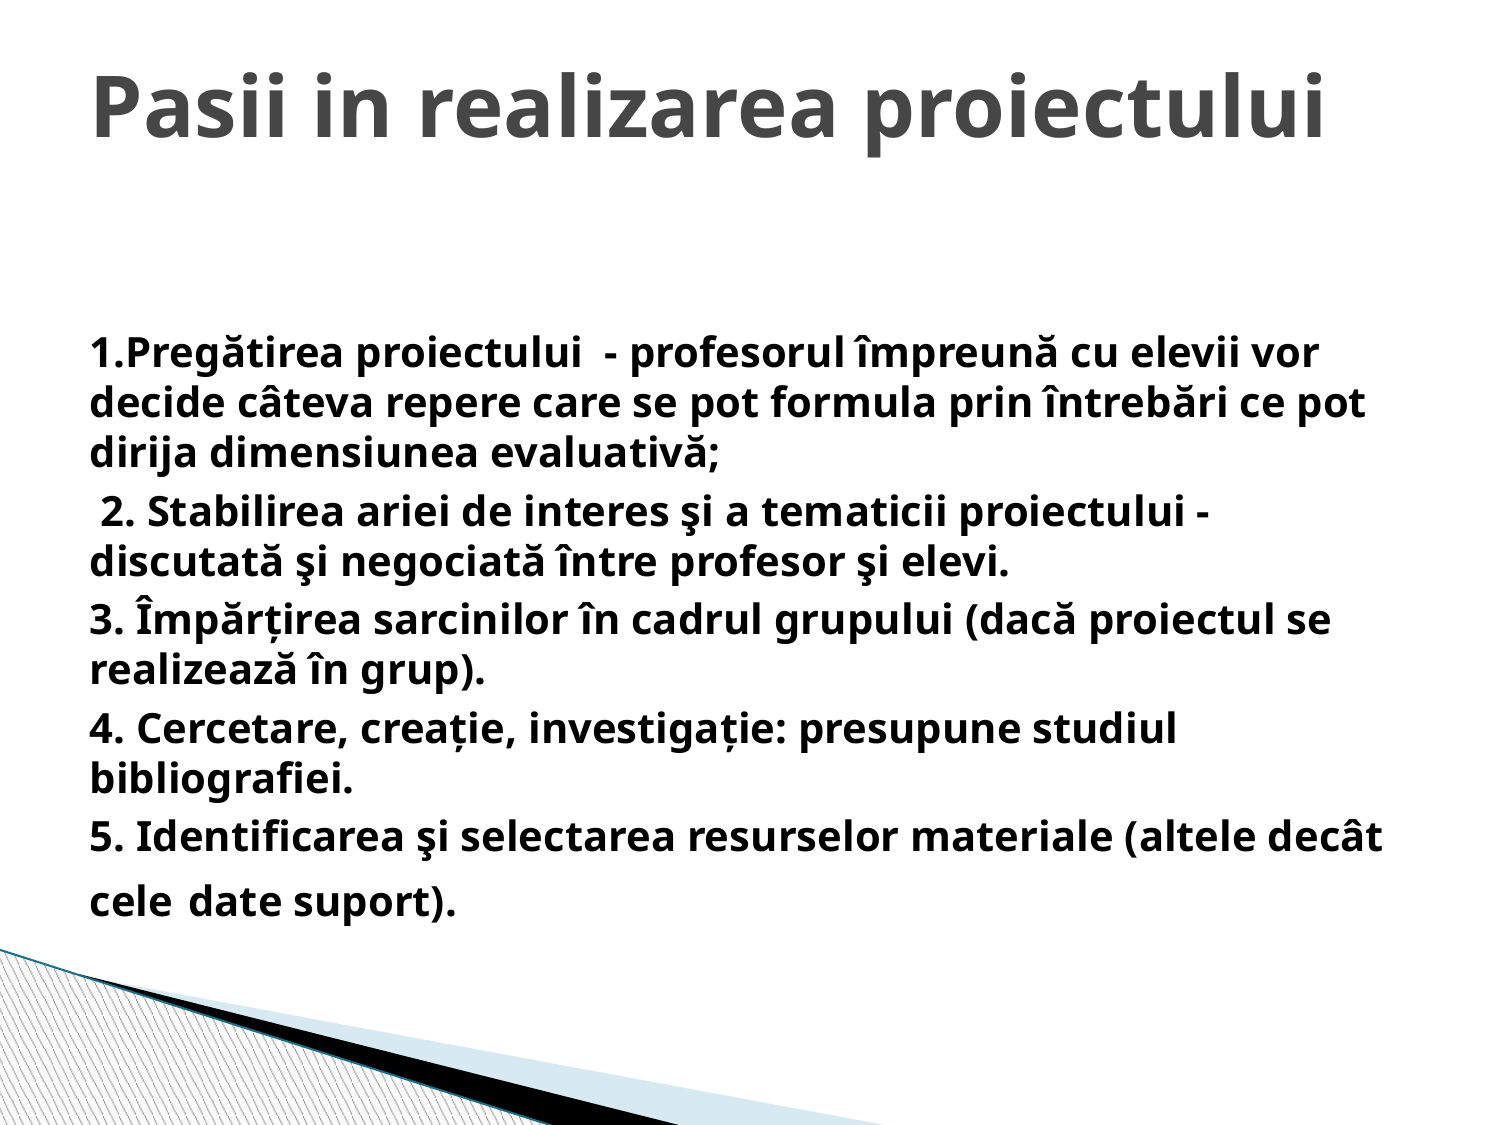

Pasii in realizarea proiectului
# 1.Pregătirea proiectului - profesorul împreună cu elevii vor decide câteva repere care se pot formula prin întrebări ce pot dirija dimensiunea evaluativă;
 2. Stabilirea ariei de interes şi a tematicii proiectului - discutată şi negociată între profesor şi elevi.
3. Împărțirea sarcinilor în cadrul grupului (dacă proiectul se realizează în grup).
4. Cercetare, creație, investigație: presupune studiul bibliografiei.
5. Identificarea şi selectarea resurselor materiale (altele decât cele date suport).